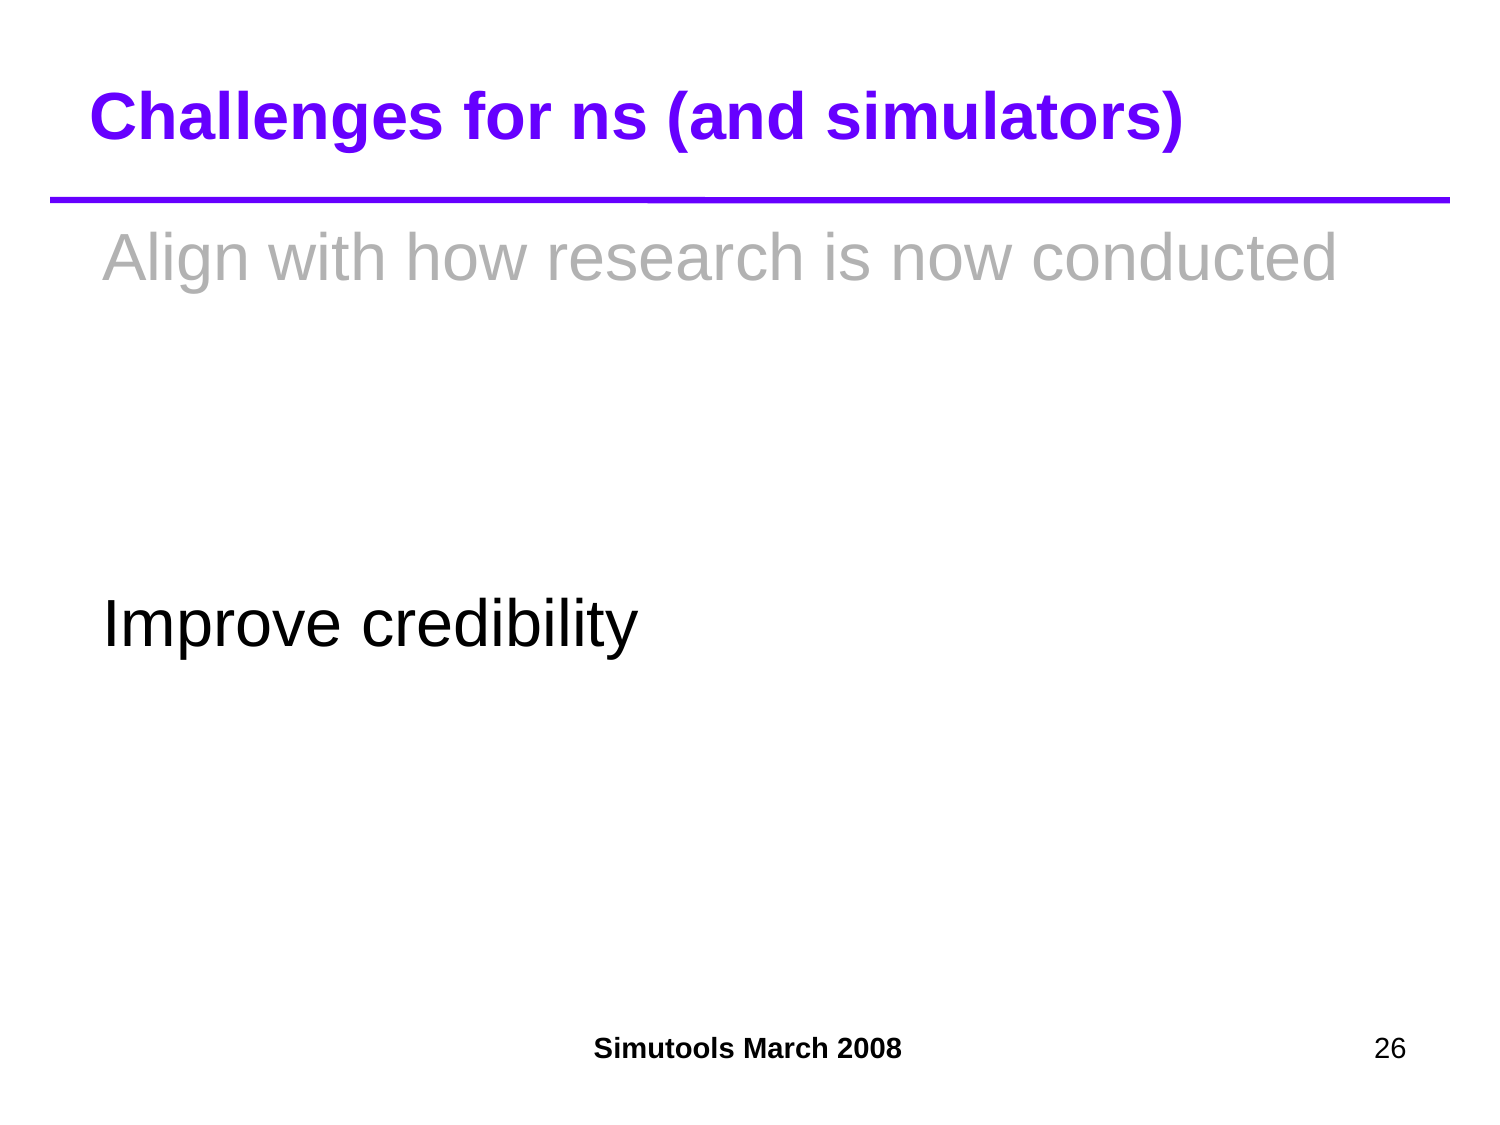

# Challenges for ns (and simulators)
Align with how research is now conducted
Improve credibility
26